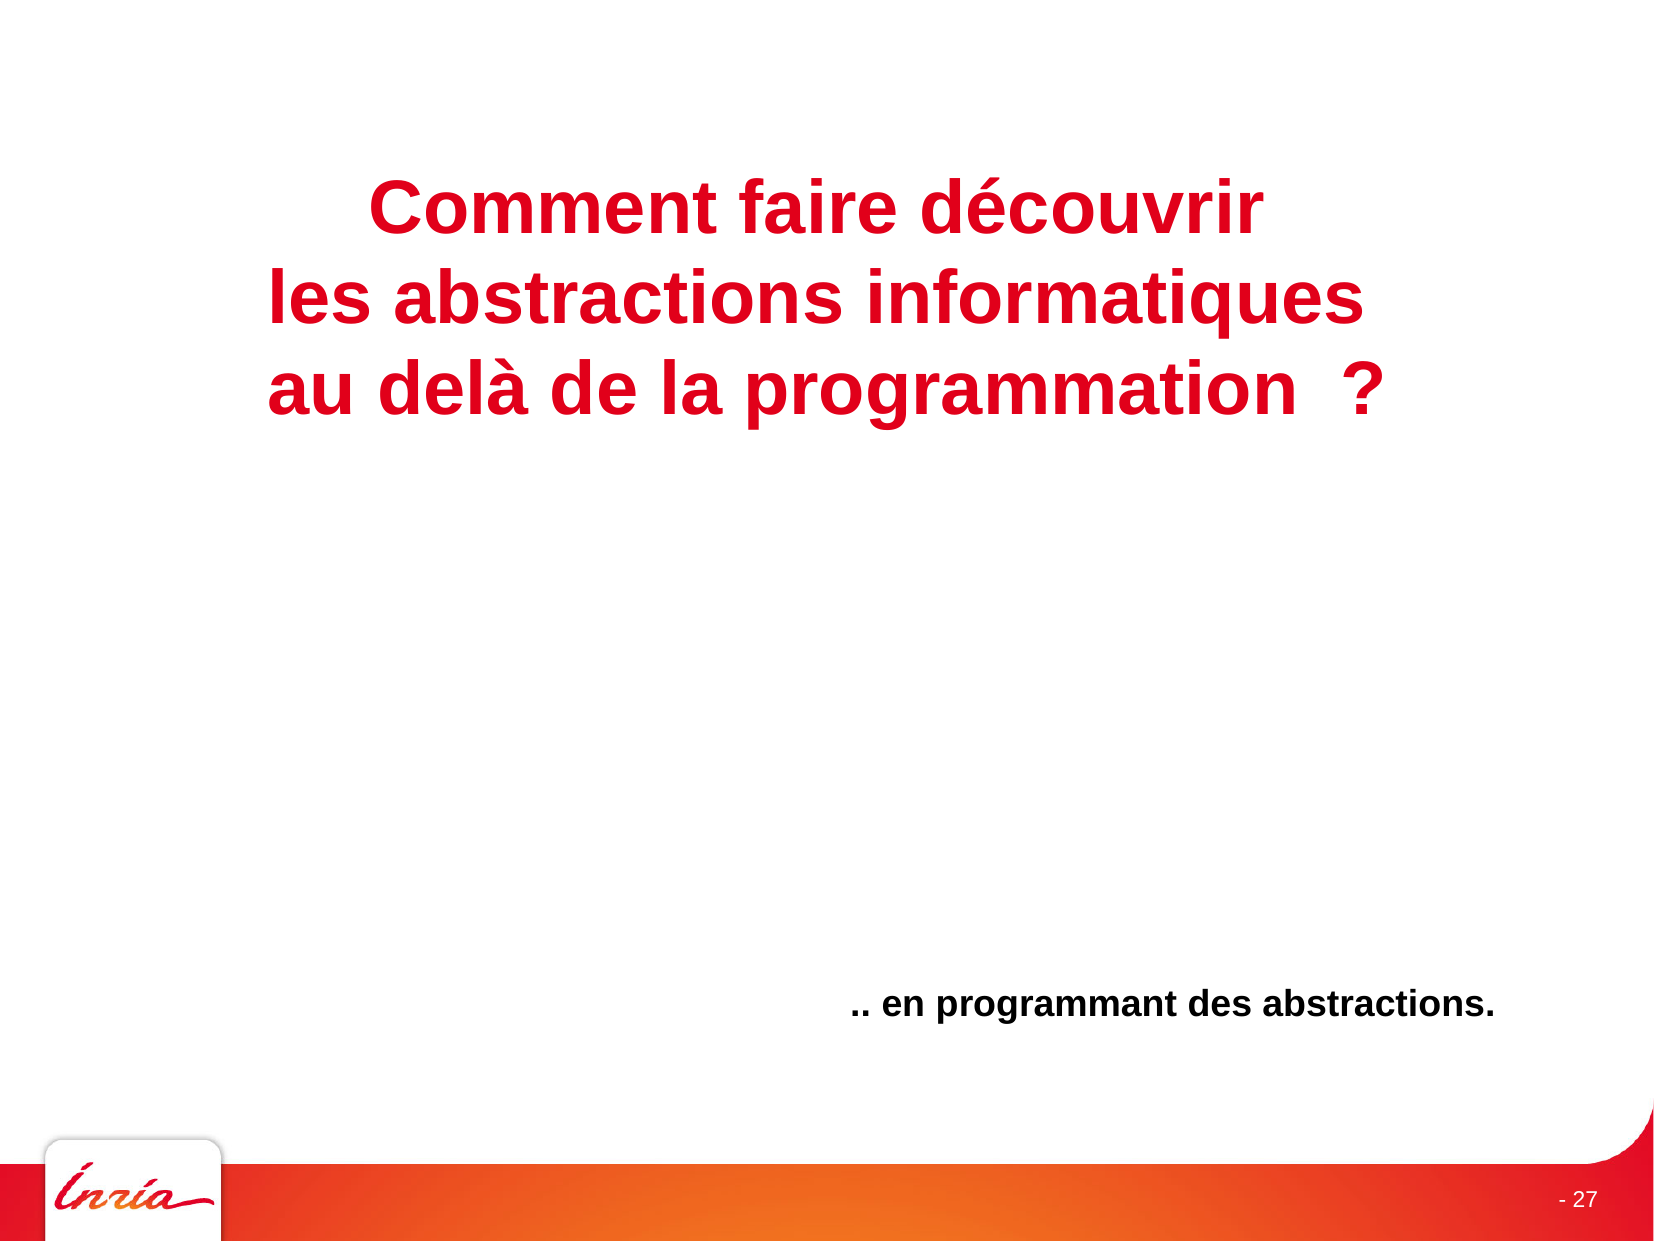

# Comment faire découvrir les abstractions informatiques au delà de la programmation ?
 .. en programmant des abstractions.